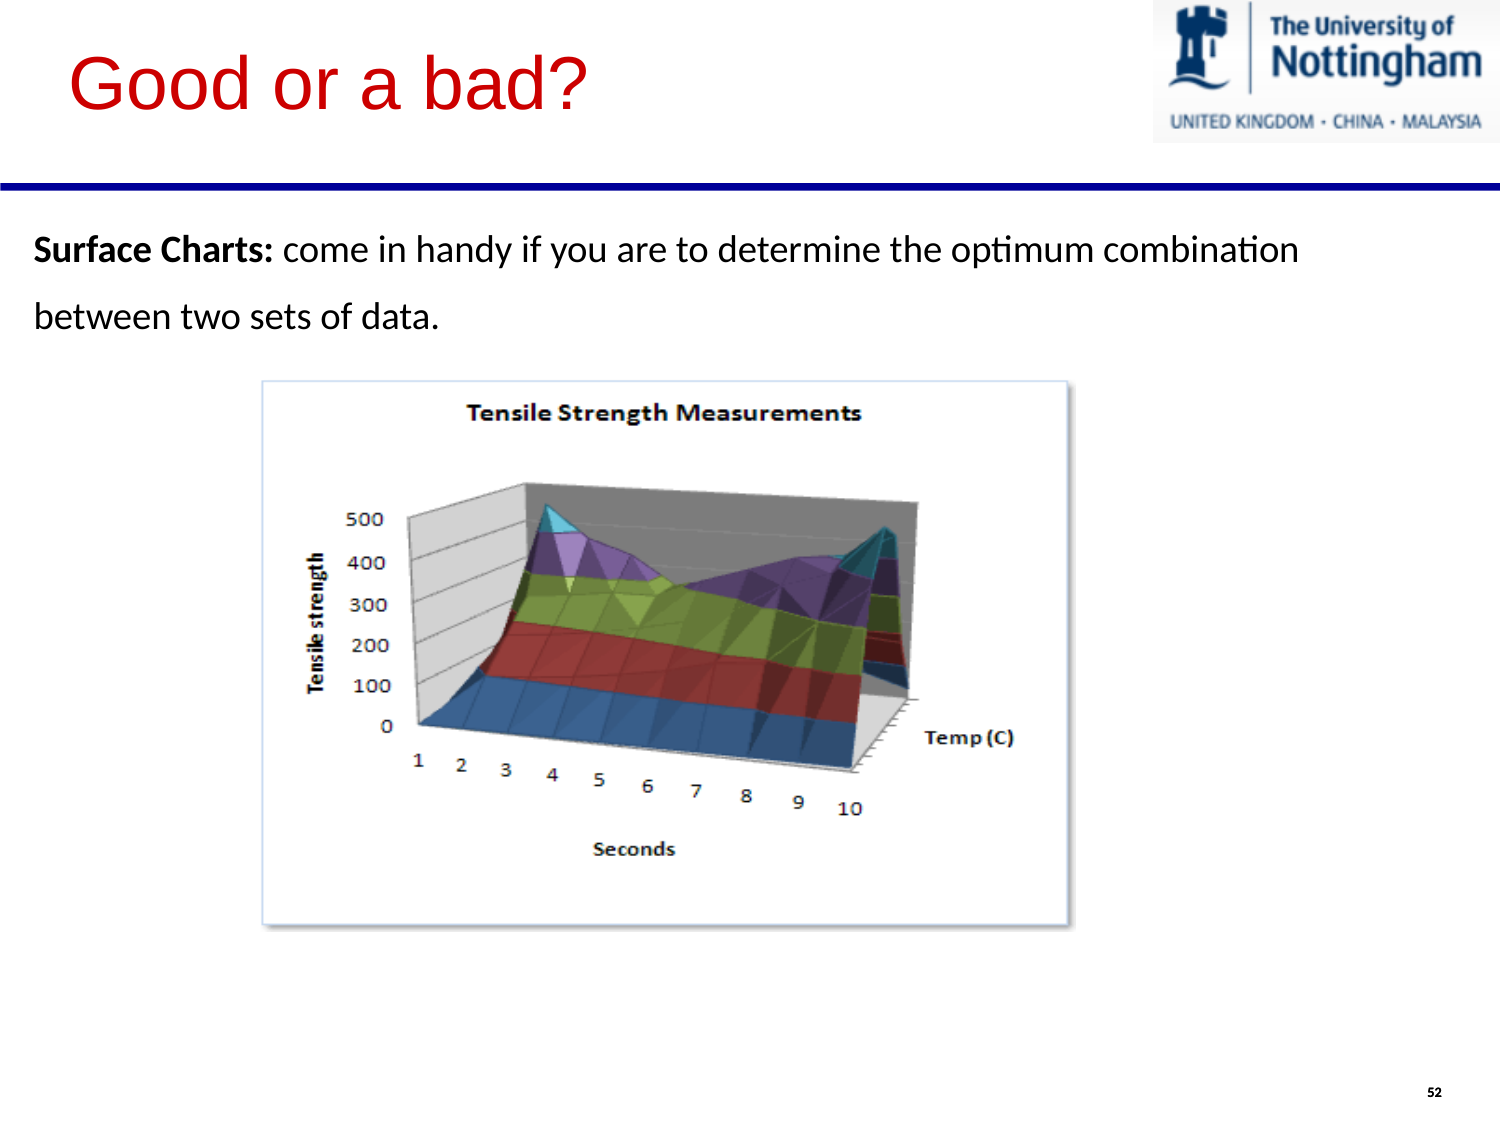

Good or a bad?
Surface Charts: come in handy if you are to determine the optimum combination between two sets of data.